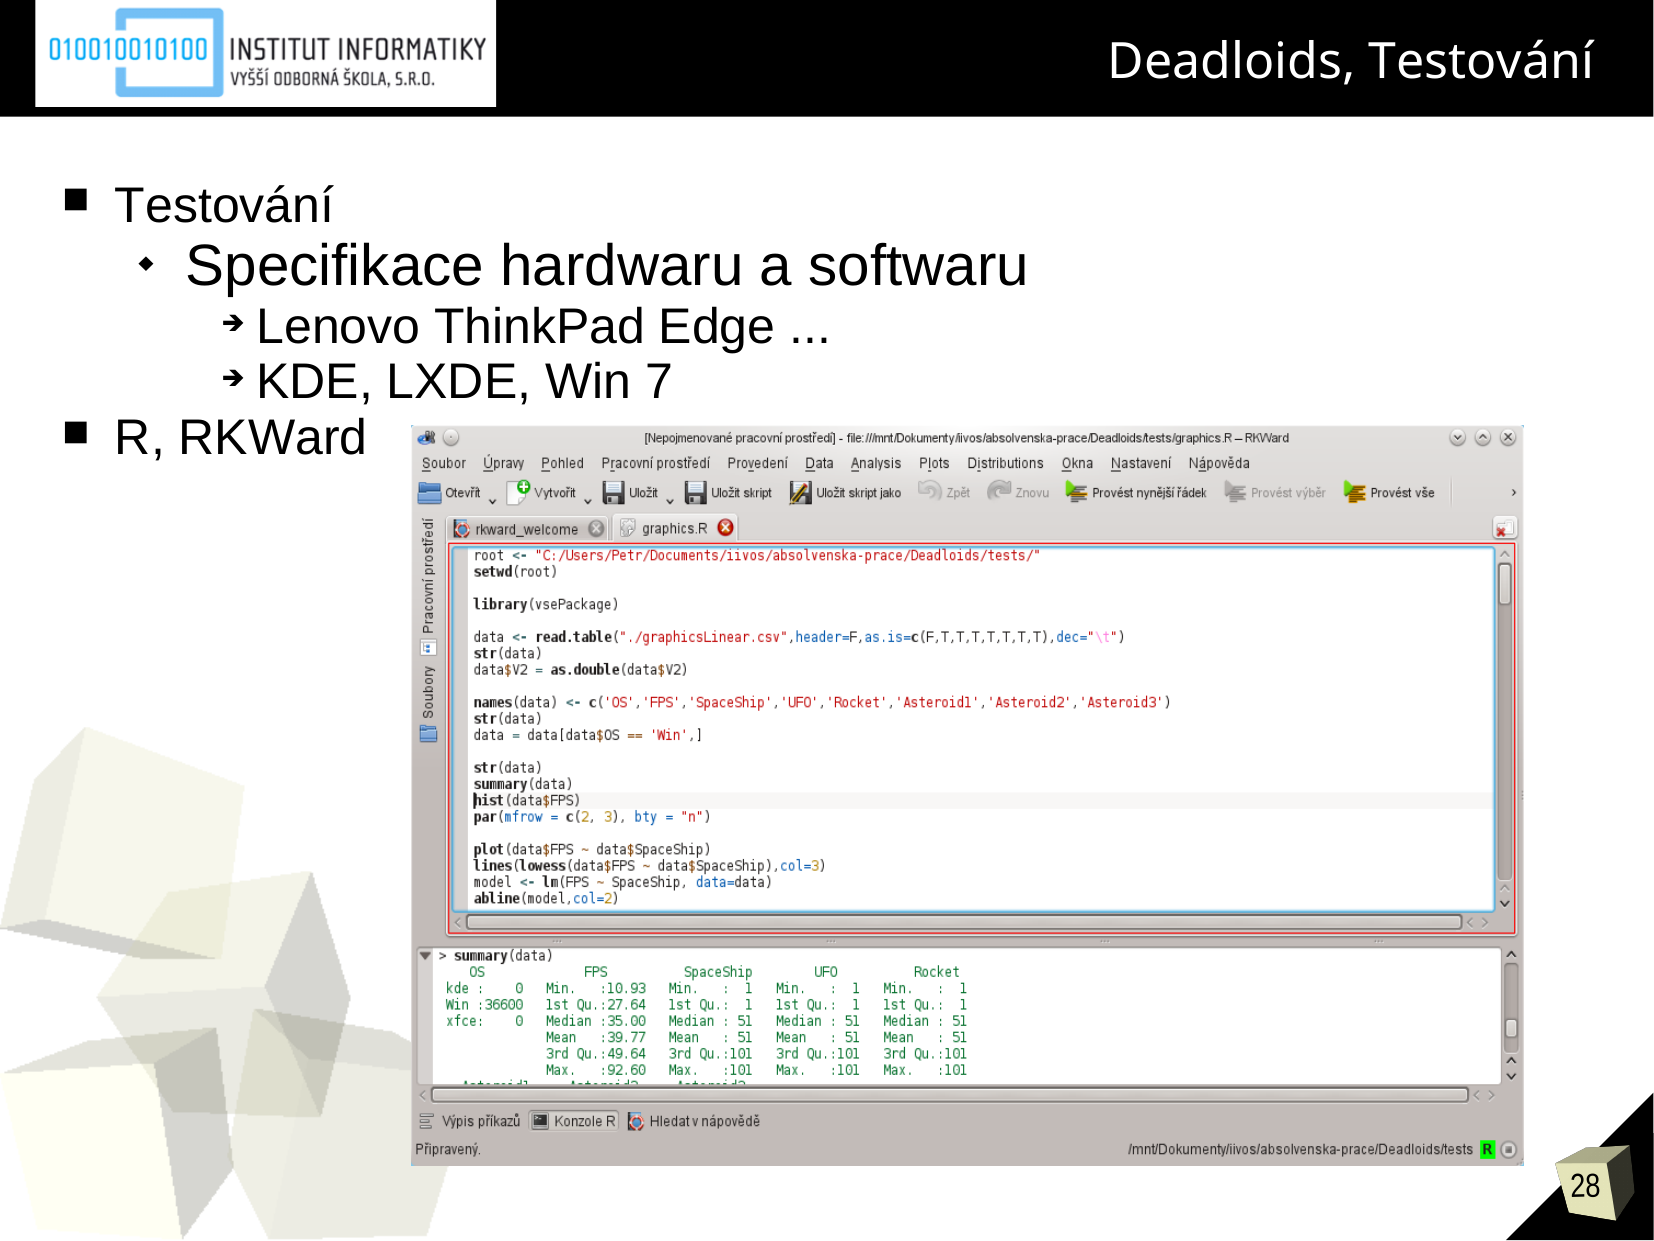

# Deadloids, Testování
Testování
Specifikace hardwaru a softwaru
Lenovo ThinkPad Edge ...
KDE, LXDE, Win 7
R, RKWard